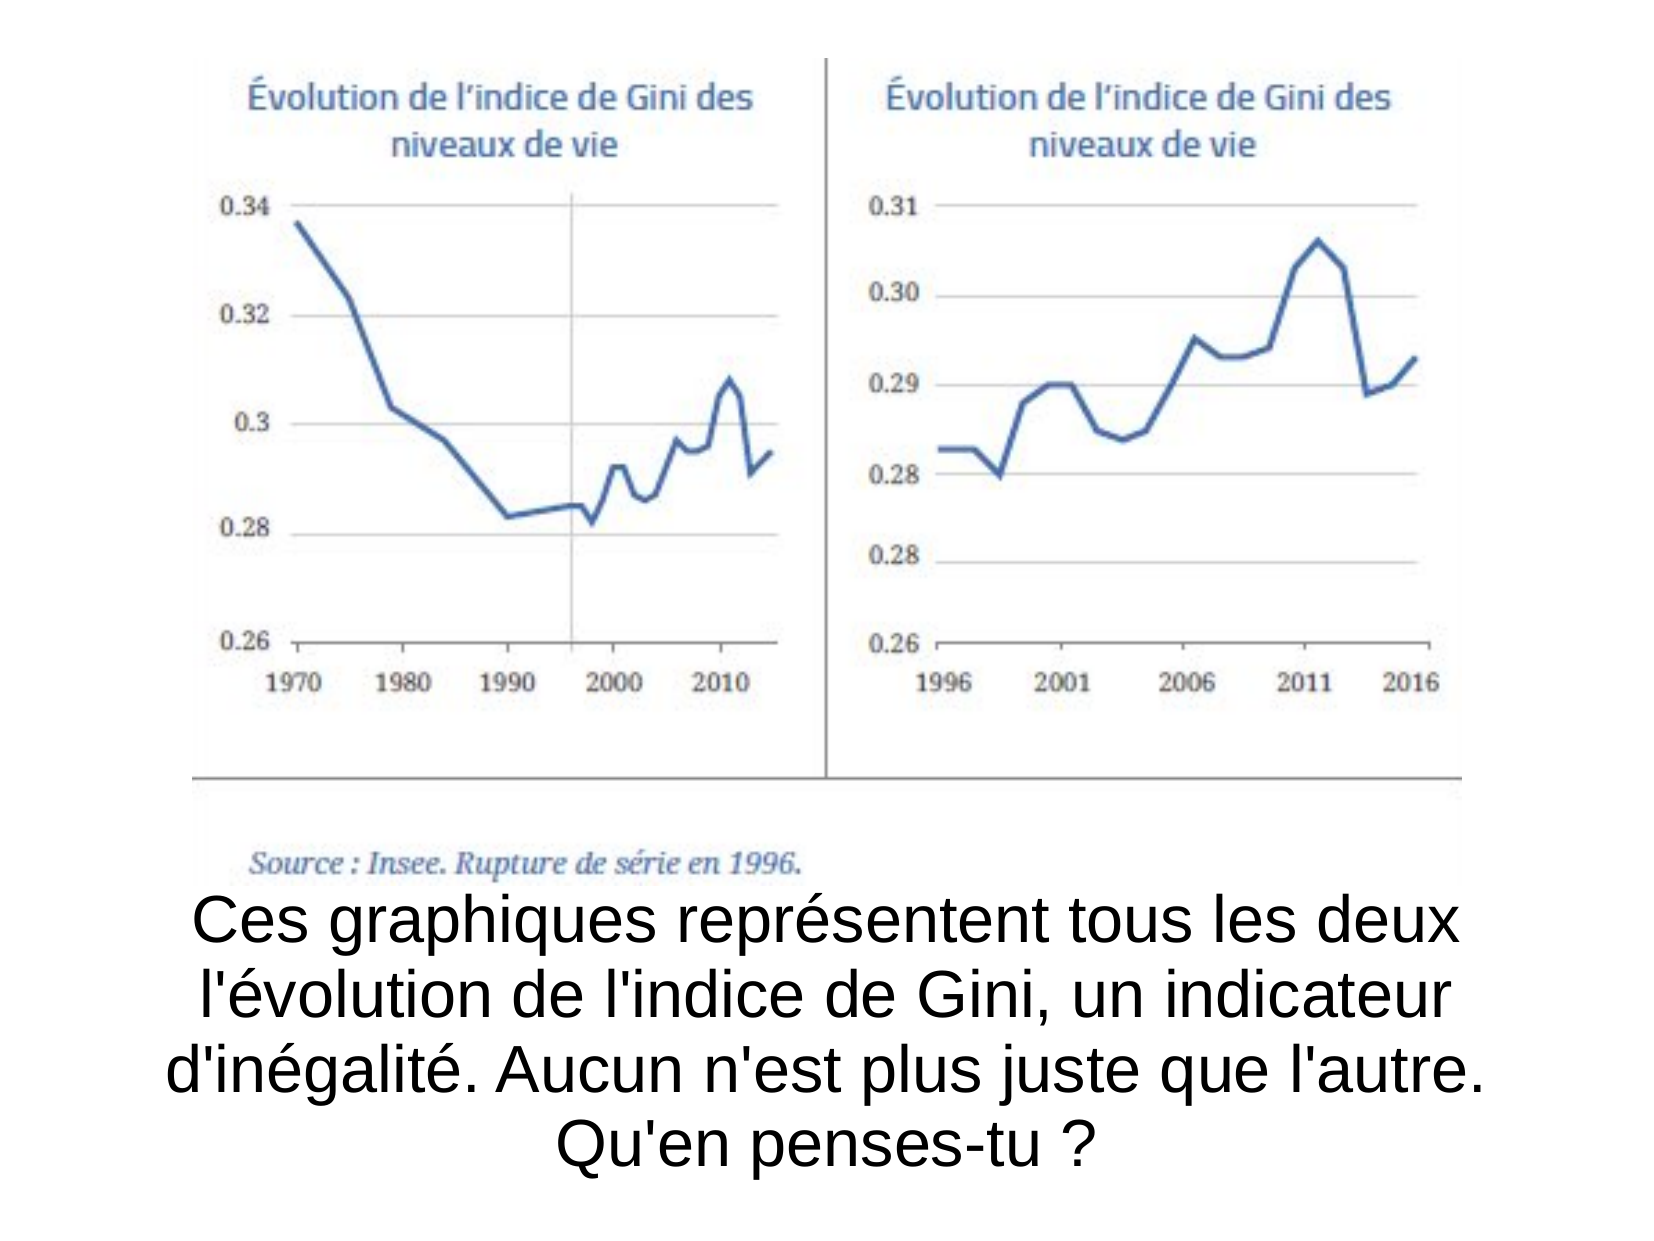

# Ces graphiques représentent tous les deux l'évolution de l'indice de Gini, un indicateur d'inégalité. Aucun n'est plus juste que l'autre. Qu'en penses-tu ?